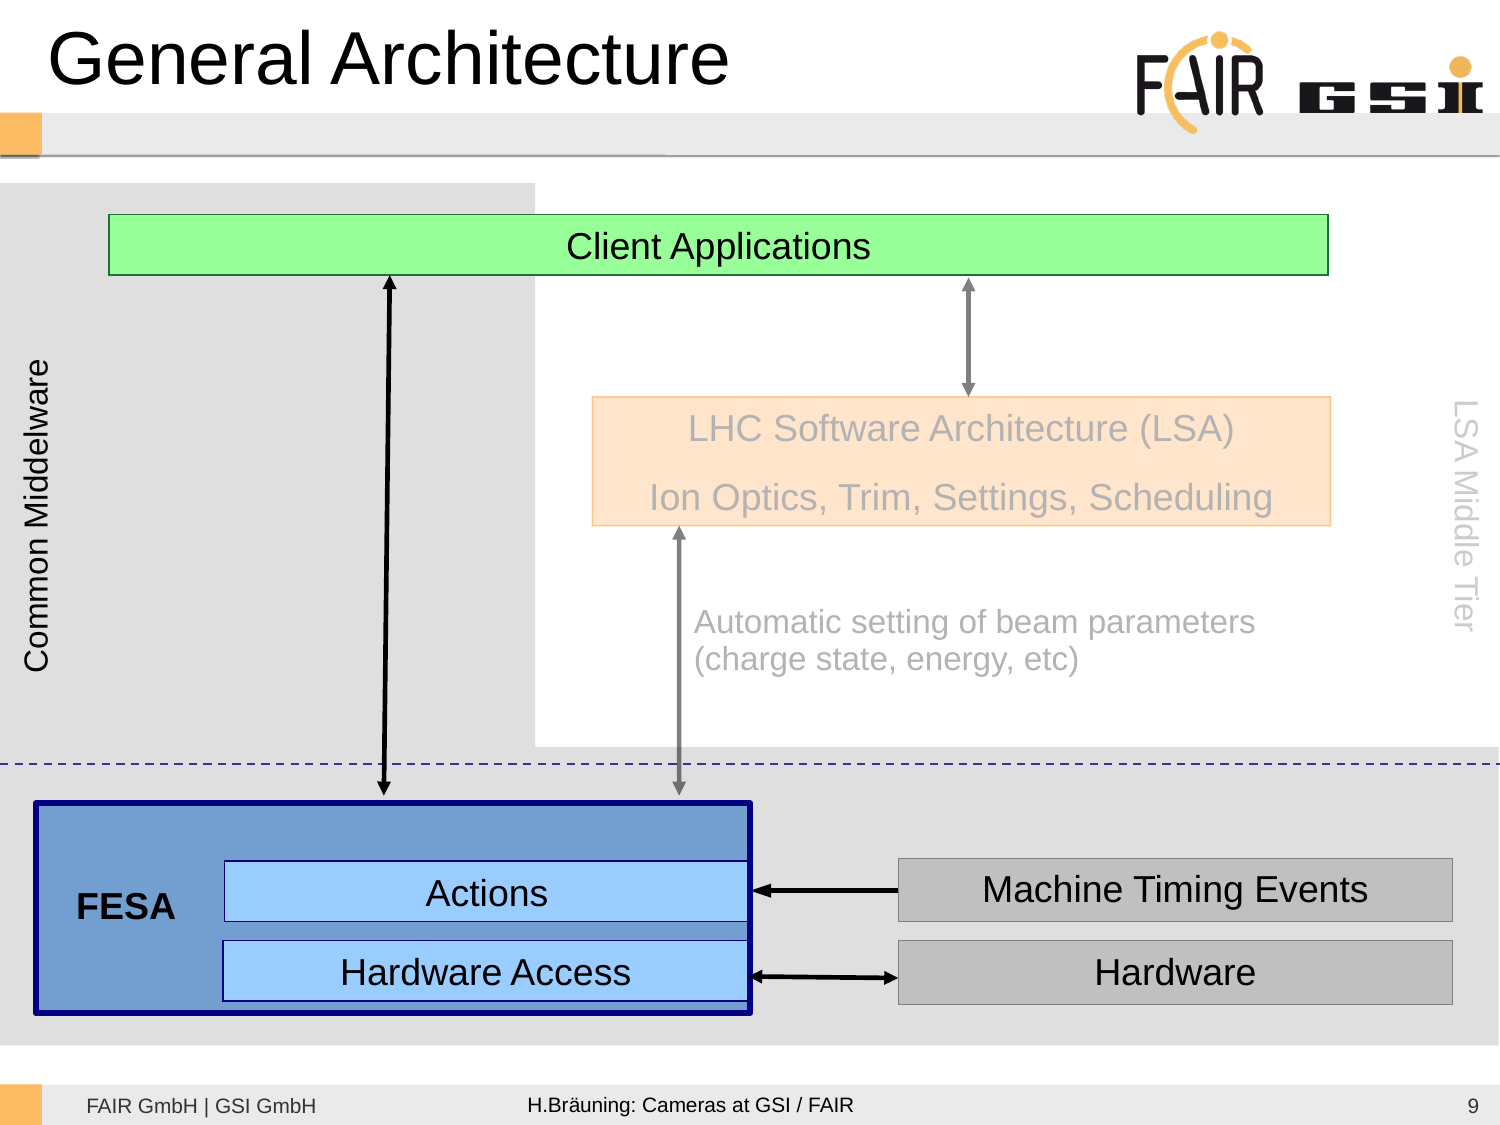

# General Architecture
Client Applications
LHC Software Architecture (LSA)
Ion Optics, Trim, Settings, Scheduling
Common Middelware
LSA Middle Tier
Automatic setting of beam parameters
(charge state, energy, etc)
Machine Timing Events
Actions
FESA
Hardware Access
Hardware
9
Harald Bräuning / GSI